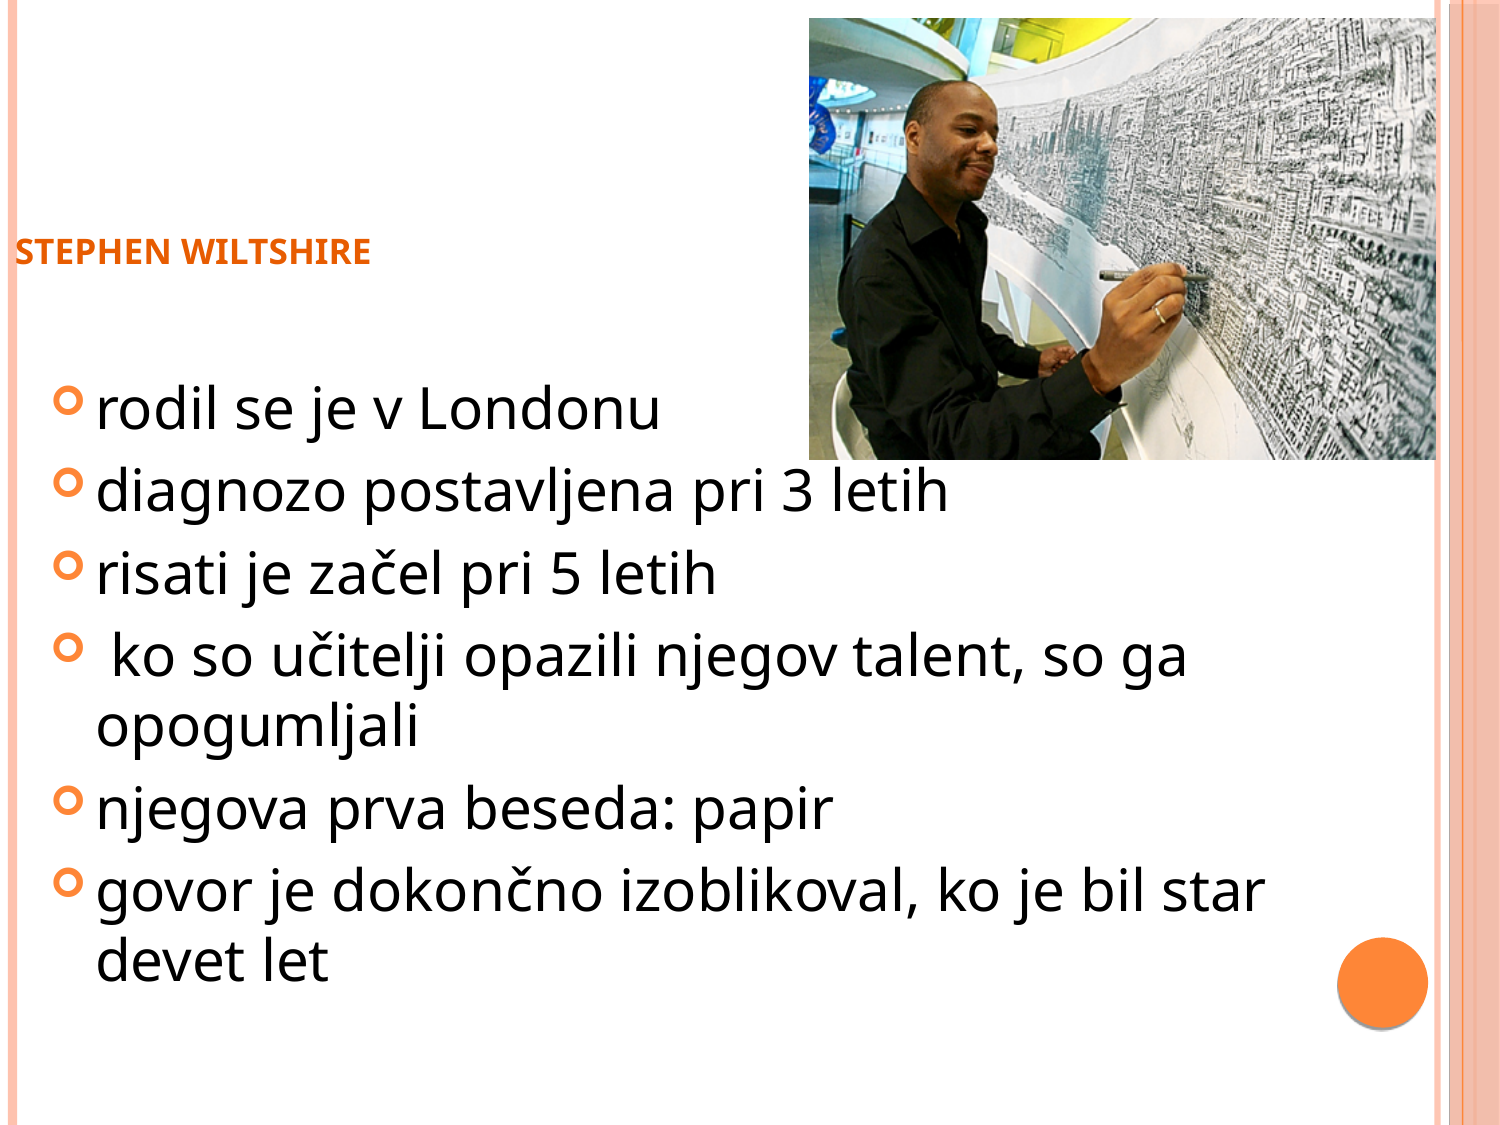

# Stephen Wiltshire
rodil se je v Londonu
diagnozo postavljena pri 3 letih
risati je začel pri 5 letih
 ko so učitelji opazili njegov talent, so ga opogumljali
njegova prva beseda: papir
govor je dokončno izoblikoval, ko je bil star devet let